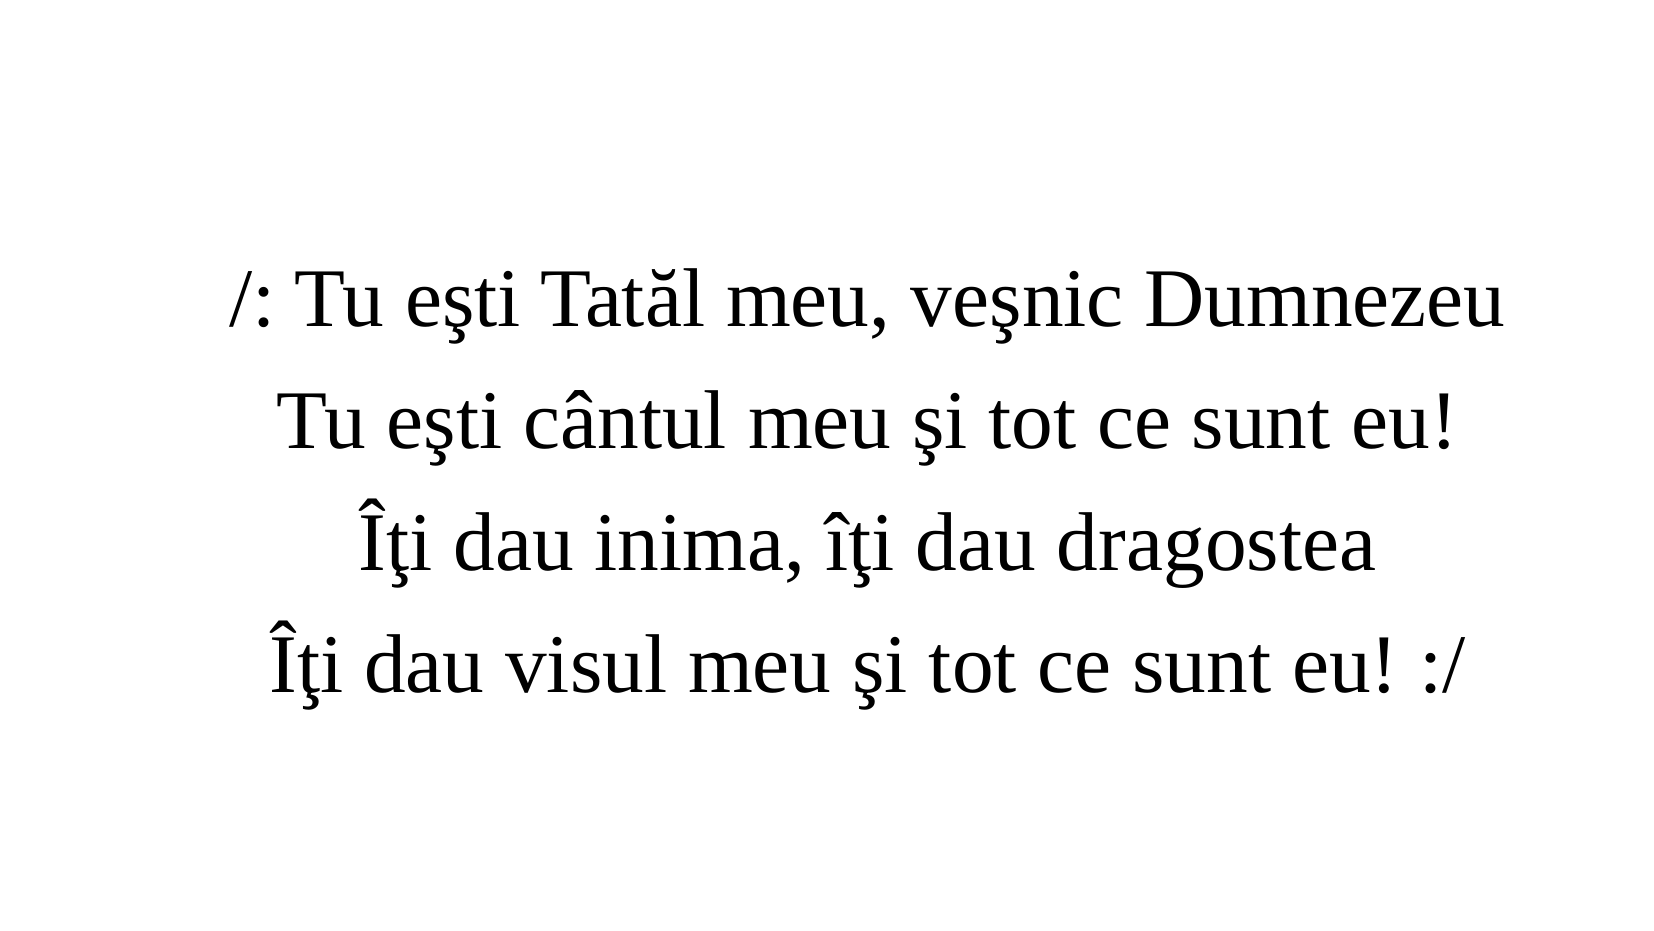

# /: Tu eşti Tatăl meu, veşnic Dumnezeu
Tu eşti cântul meu şi tot ce sunt eu!
Îţi dau inima, îţi dau dragostea
Îţi dau visul meu şi tot ce sunt eu! :/